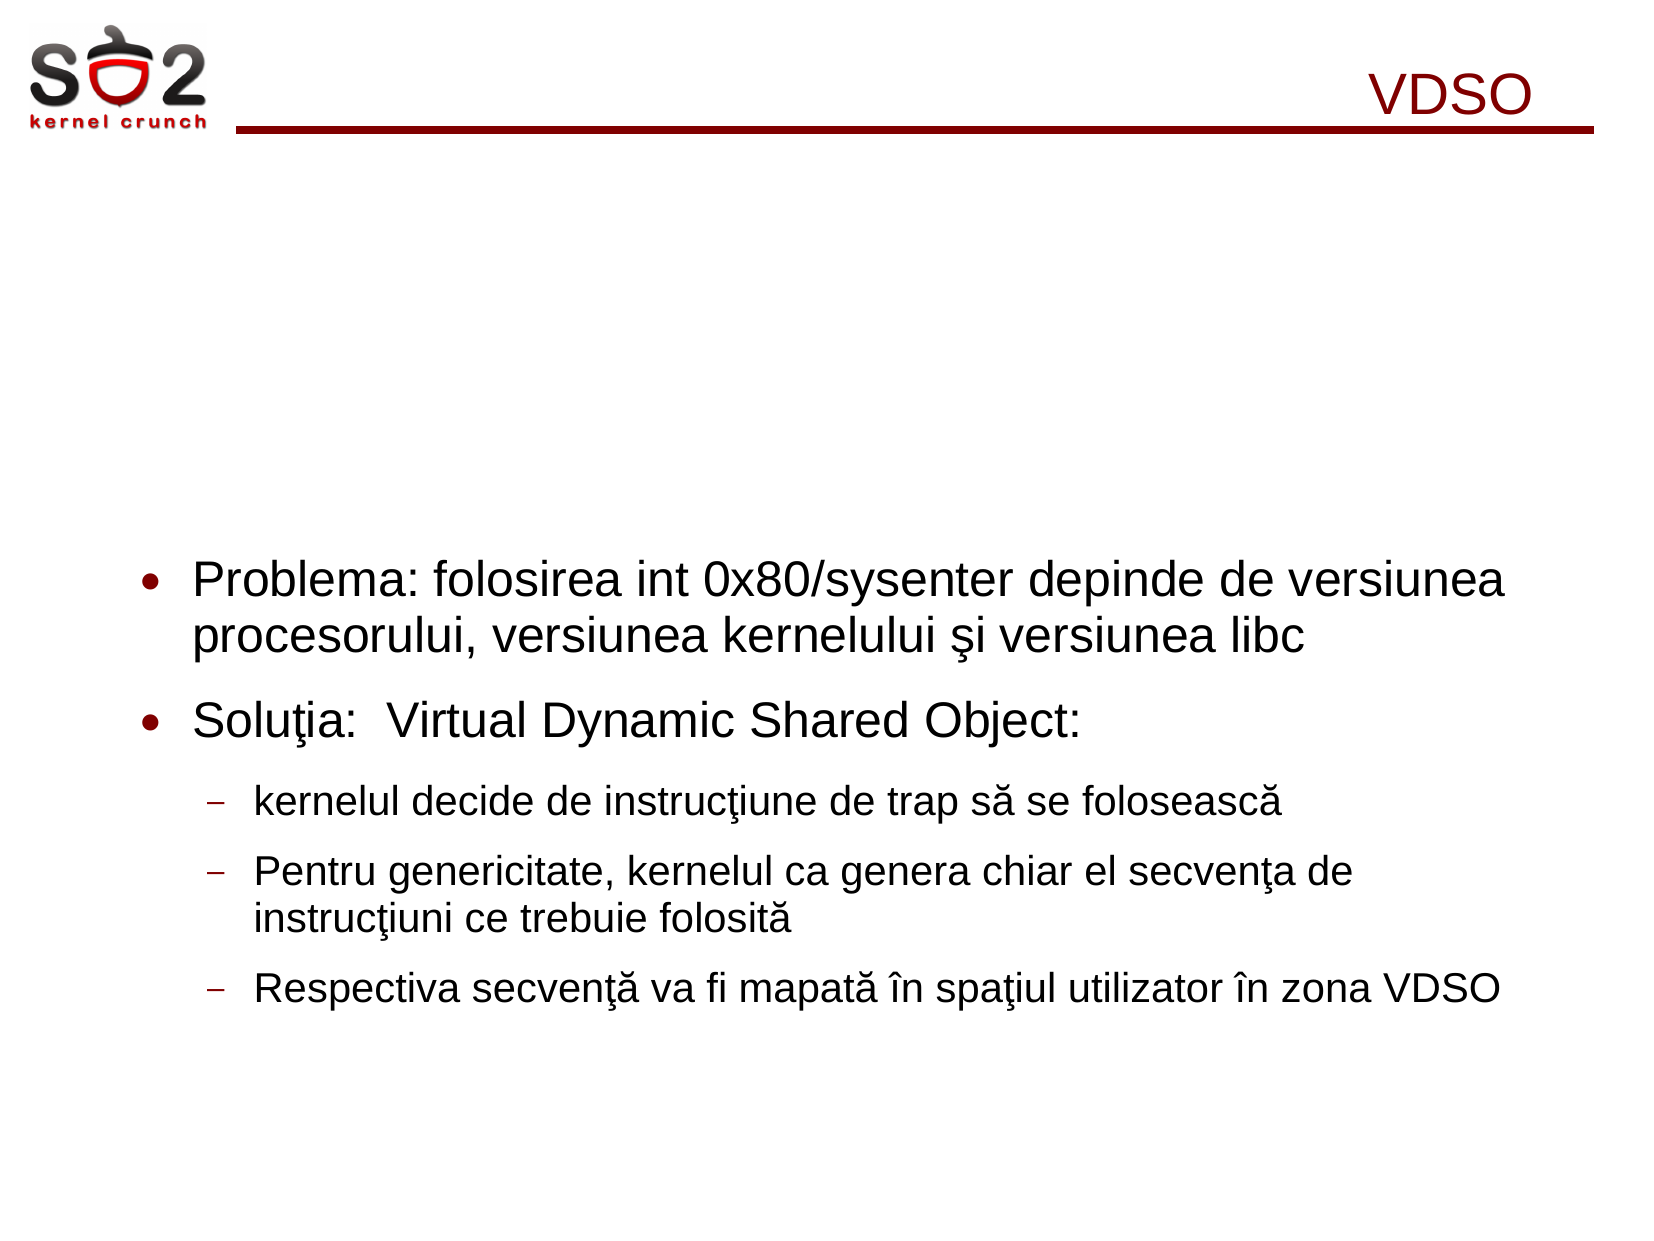

# VDSO
Problema: folosirea int 0x80/sysenter depinde de versiunea procesorului, versiunea kernelului şi versiunea libc
Soluţia: Virtual Dynamic Shared Object:
kernelul decide de instrucţiune de trap să se folosească
Pentru genericitate, kernelul ca genera chiar el secvenţa de instrucţiuni ce trebuie folosită
Respectiva secvenţă va fi mapată în spaţiul utilizator în zona VDSO